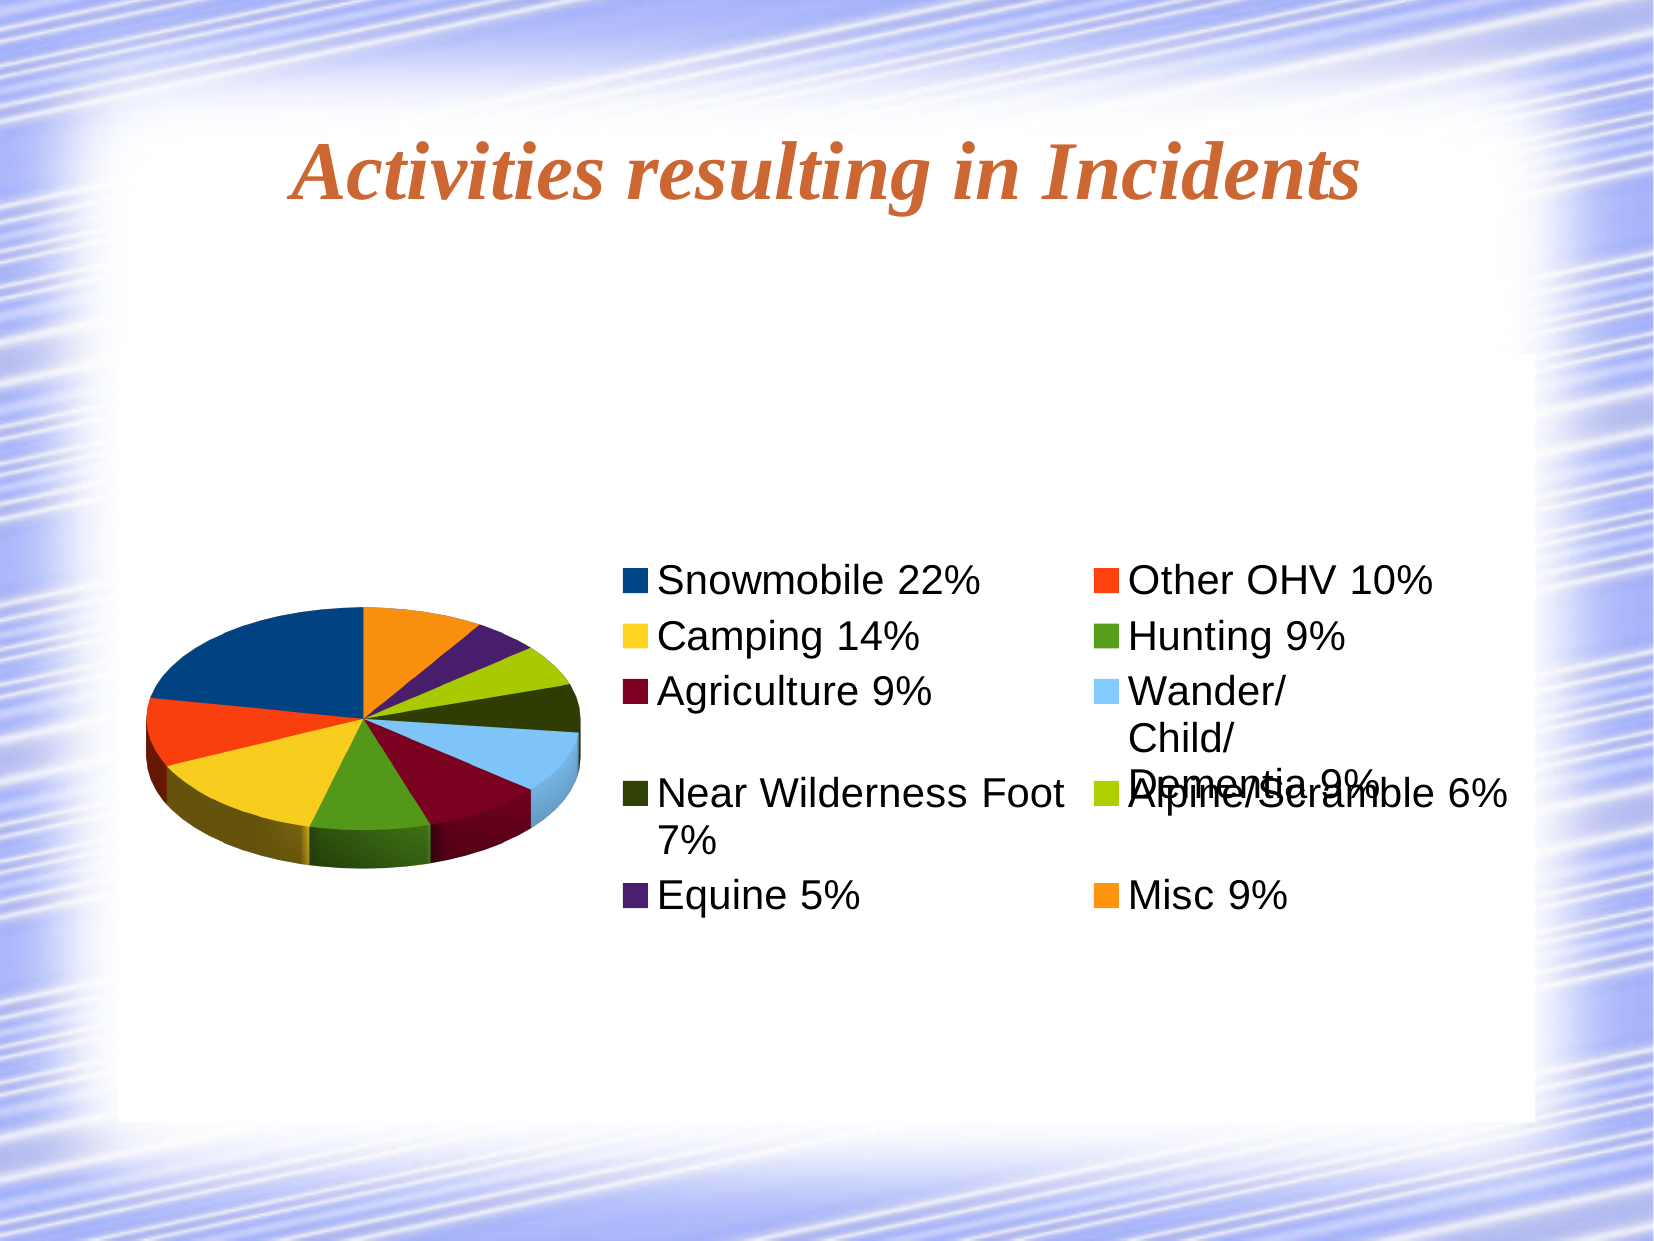

# Activities resulting in Incidents
[unsupported chart]